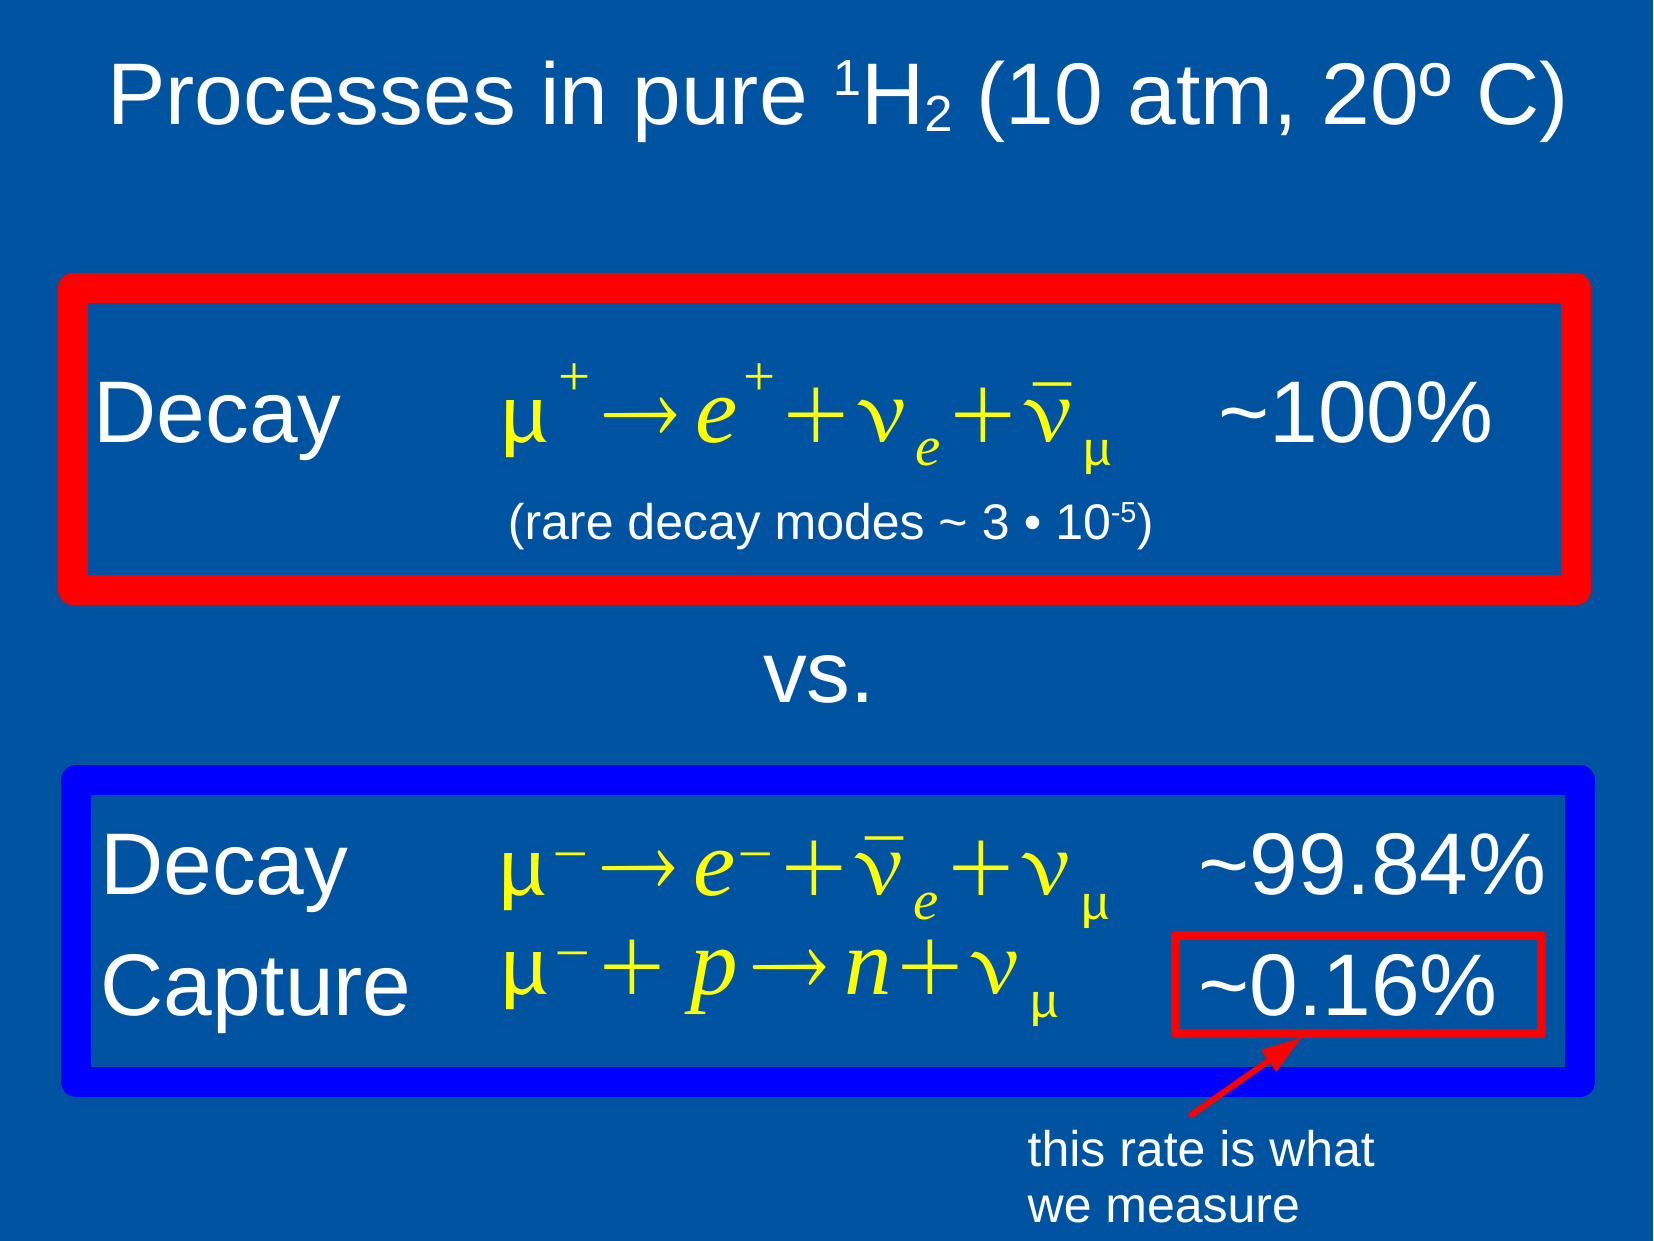

Processes in pure 1H2 (10 atm, 20º C)
Decay												~100%
			(rare decay modes ~ 3 • 10-5)
vs.
Decay											 ~99.84%
Capture										 ~0.16%
this rate is what
we measure